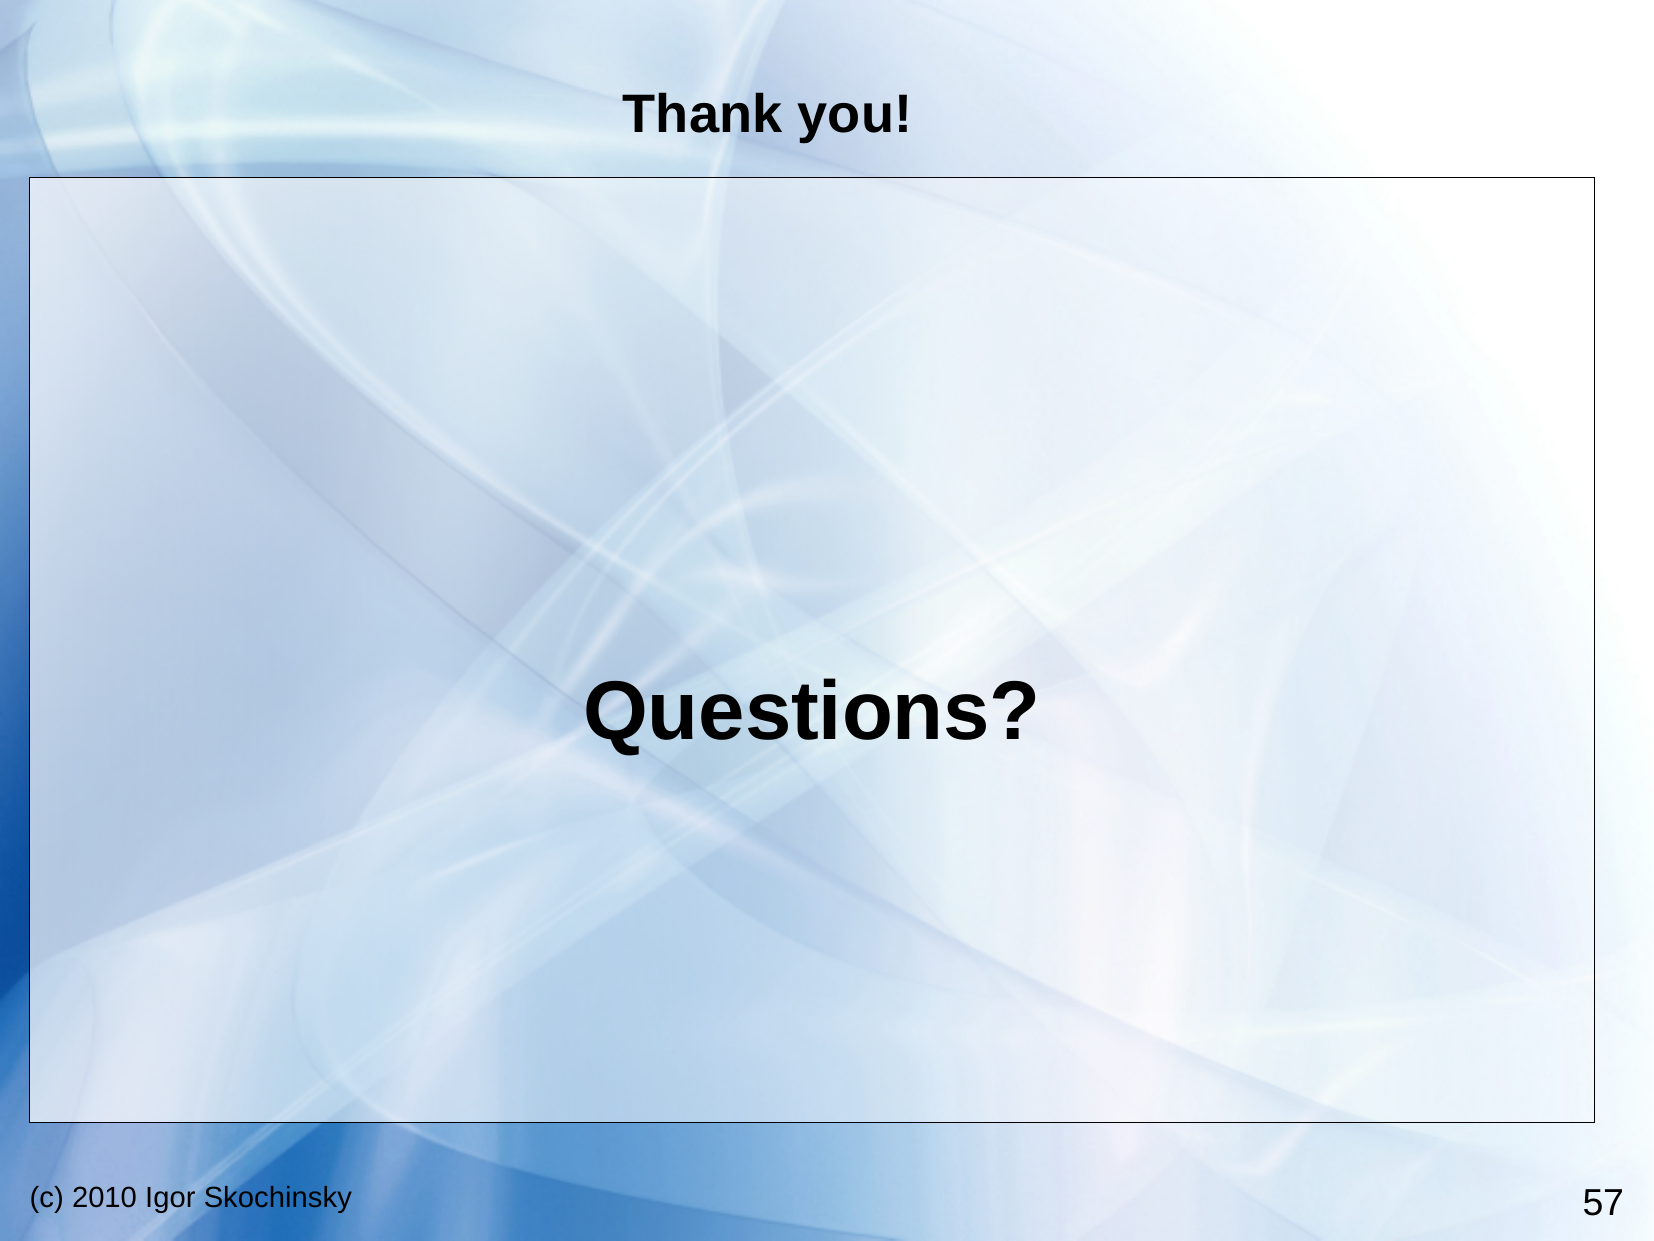

# Thank you!
Questions?
(c) 2010 Igor Skochinsky
57